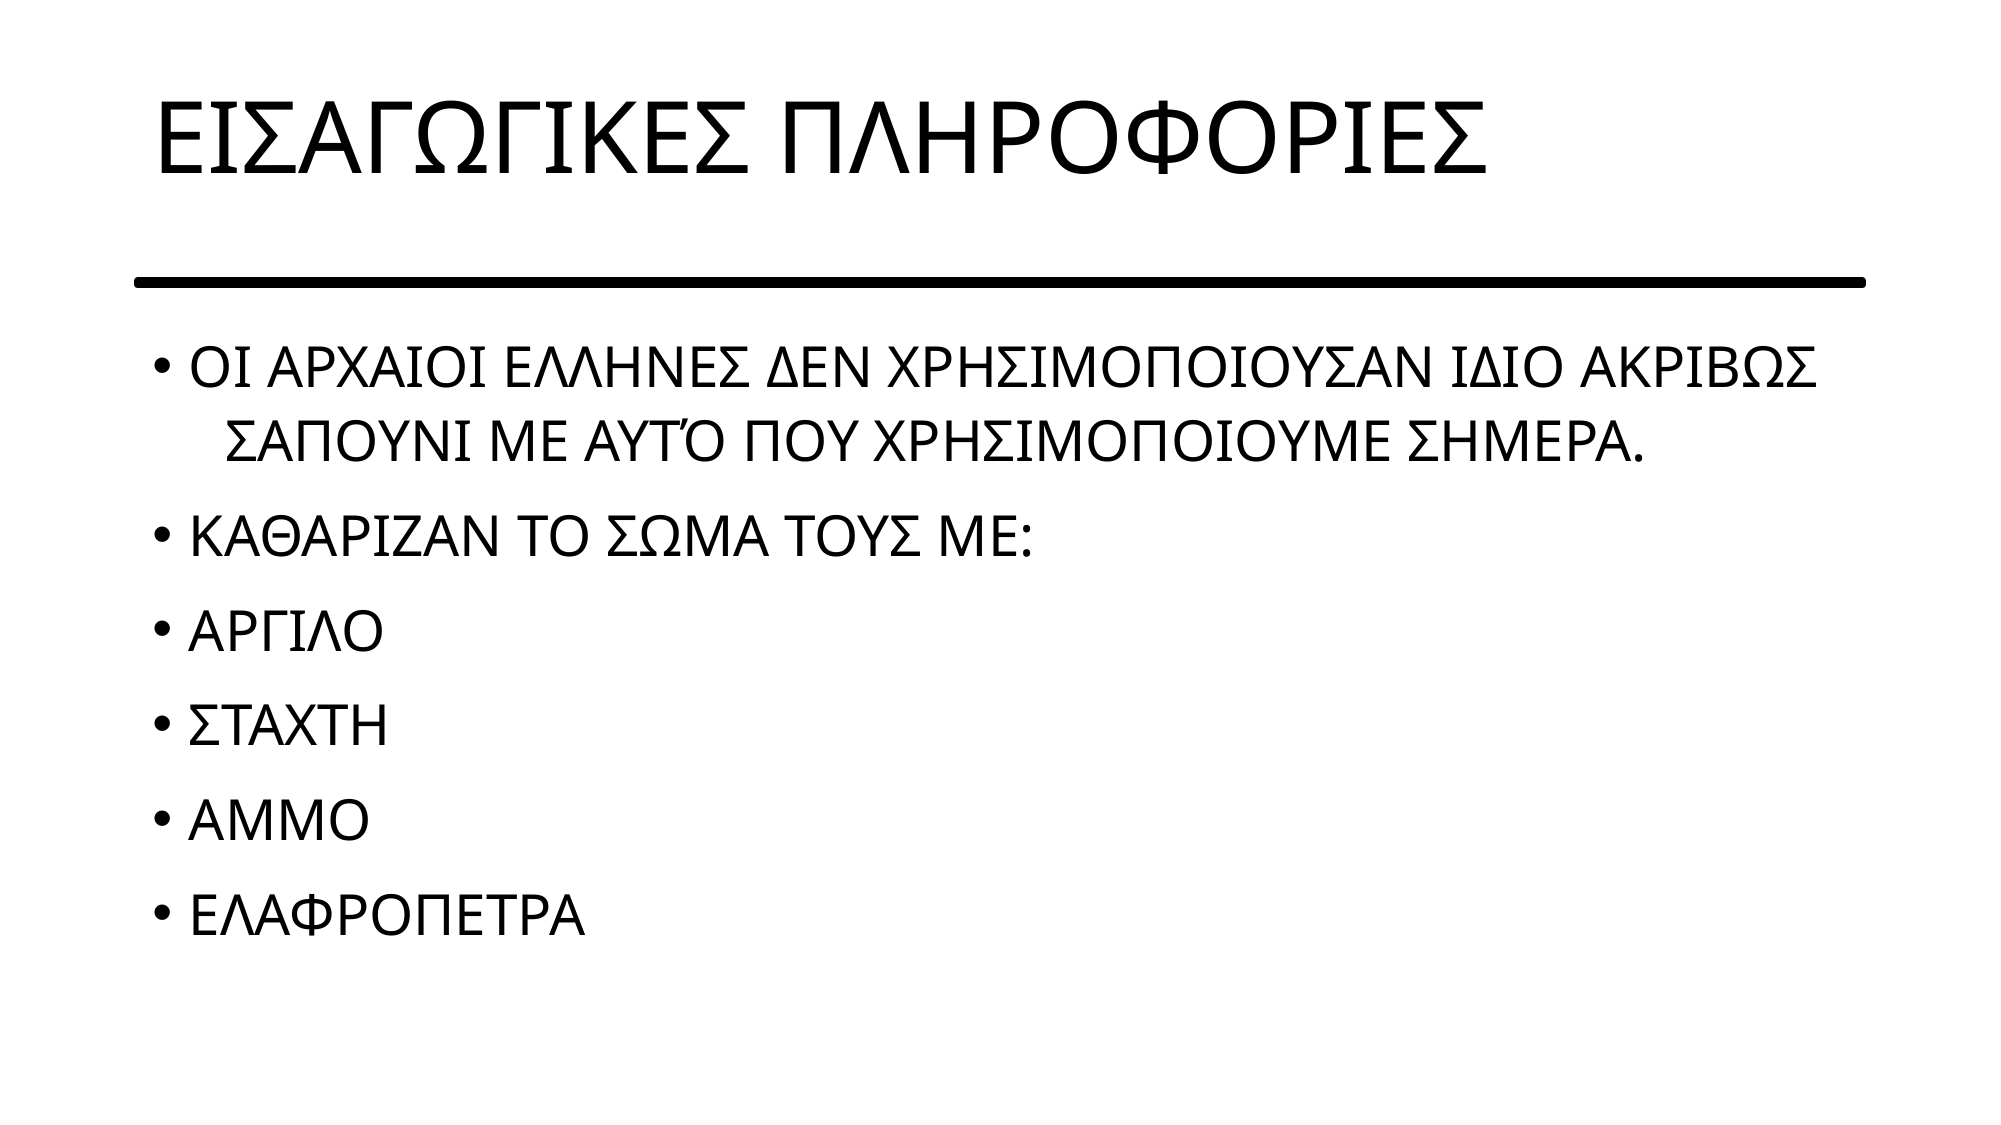

# ΕΙΣΑΓΩΓΙΚΕΣ ΠΛΗΡΟΦΟΡΙΕΣ
ΟΙ ΑΡΧΑΙΟΙ ΕΛΛΗΝΕΣ ΔΕΝ ΧΡΗΣΙΜΟΠΟΙΟΥΣΑΝ ΙΔΙΟ ΑΚΡΙΒΩΣ ΣΑΠΟΥΝΙ ΜΕ ΑΥΤΌ ΠΟΥ ΧΡΗΣΙΜΟΠΟΙΟΥΜΕ ΣΗΜΕΡΑ.
ΚΑΘΑΡΙΖΑΝ ΤΟ ΣΩΜΑ ΤΟΥΣ ΜΕ:
ΑΡΓΙΛΟ
ΣΤΑΧΤΗ
ΑΜΜΟ
ΕΛΑΦΡΟΠΕΤΡΑ